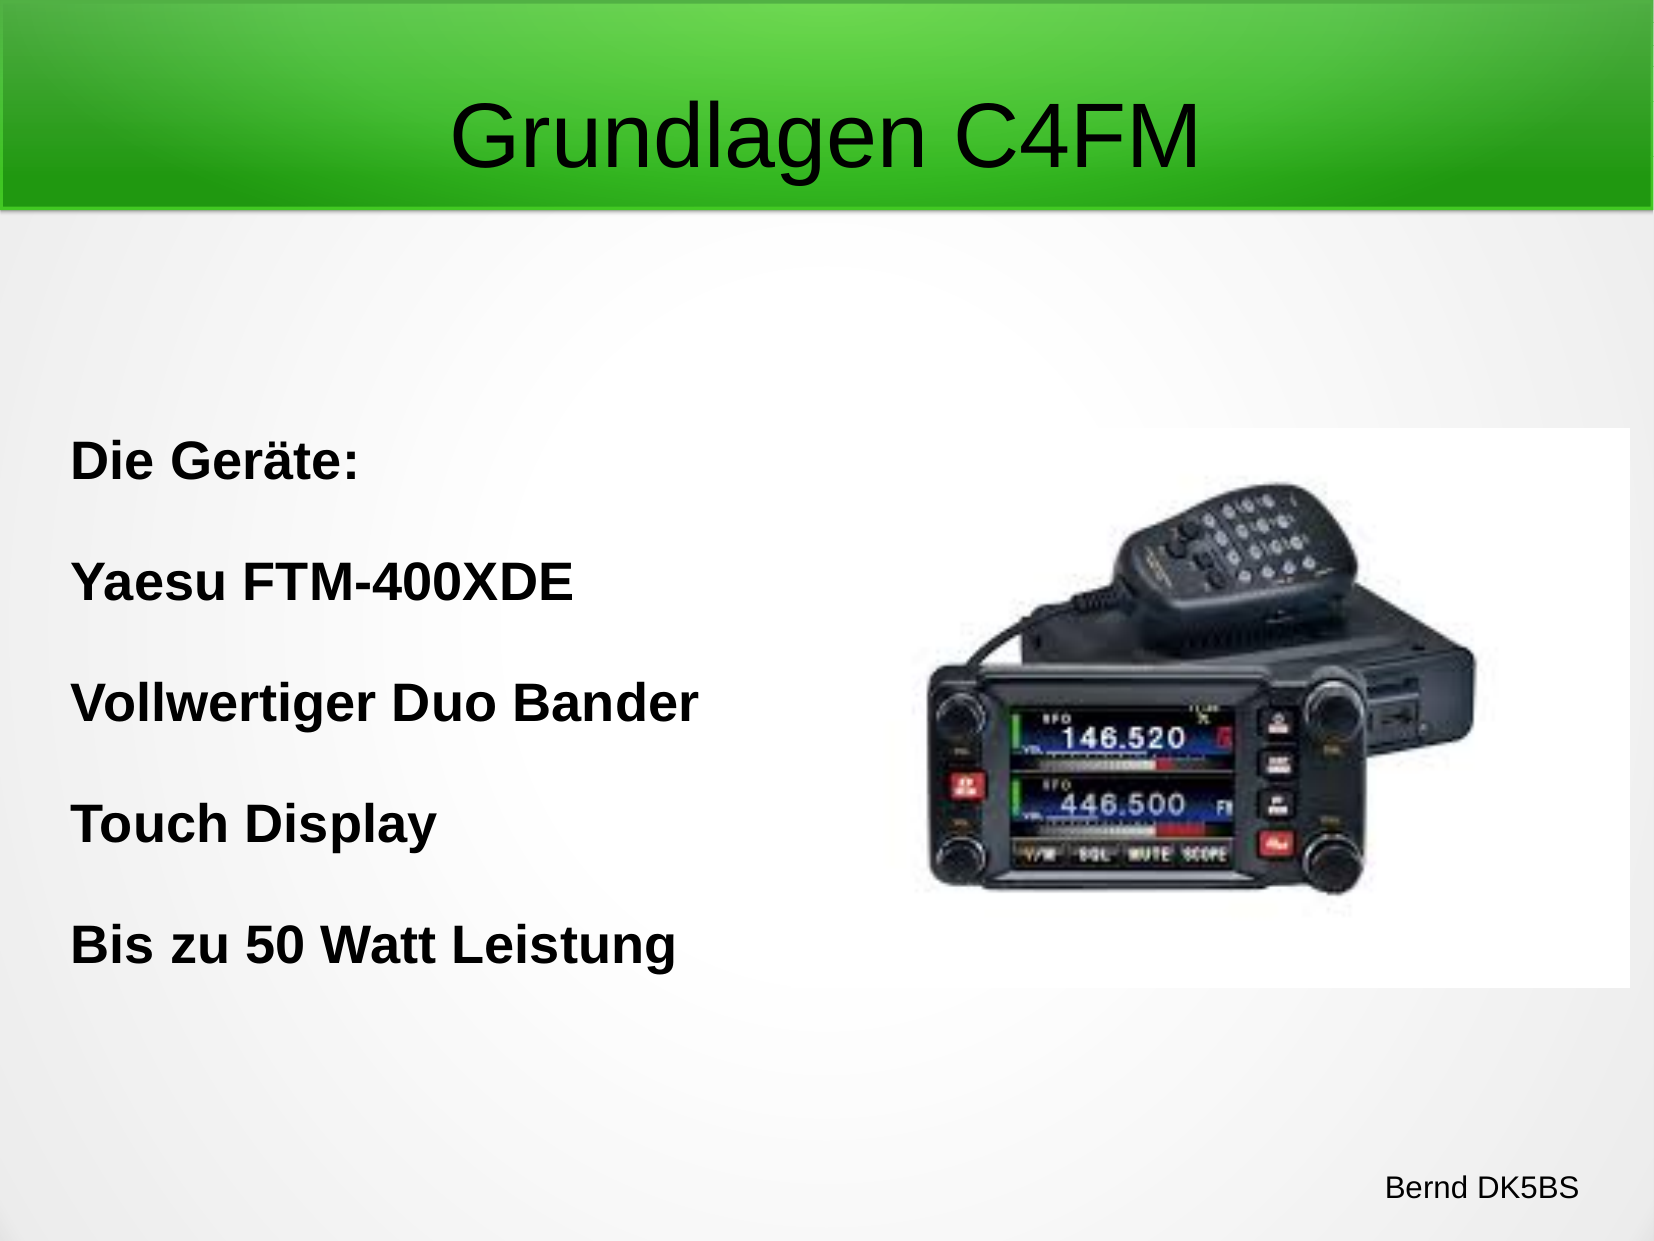

# Grundlagen C4FM
Die Geräte:
Yaesu FTM-400XDE
Vollwertiger Duo Bander
Touch Display
Bis zu 50 Watt Leistung
Bernd DK5BS